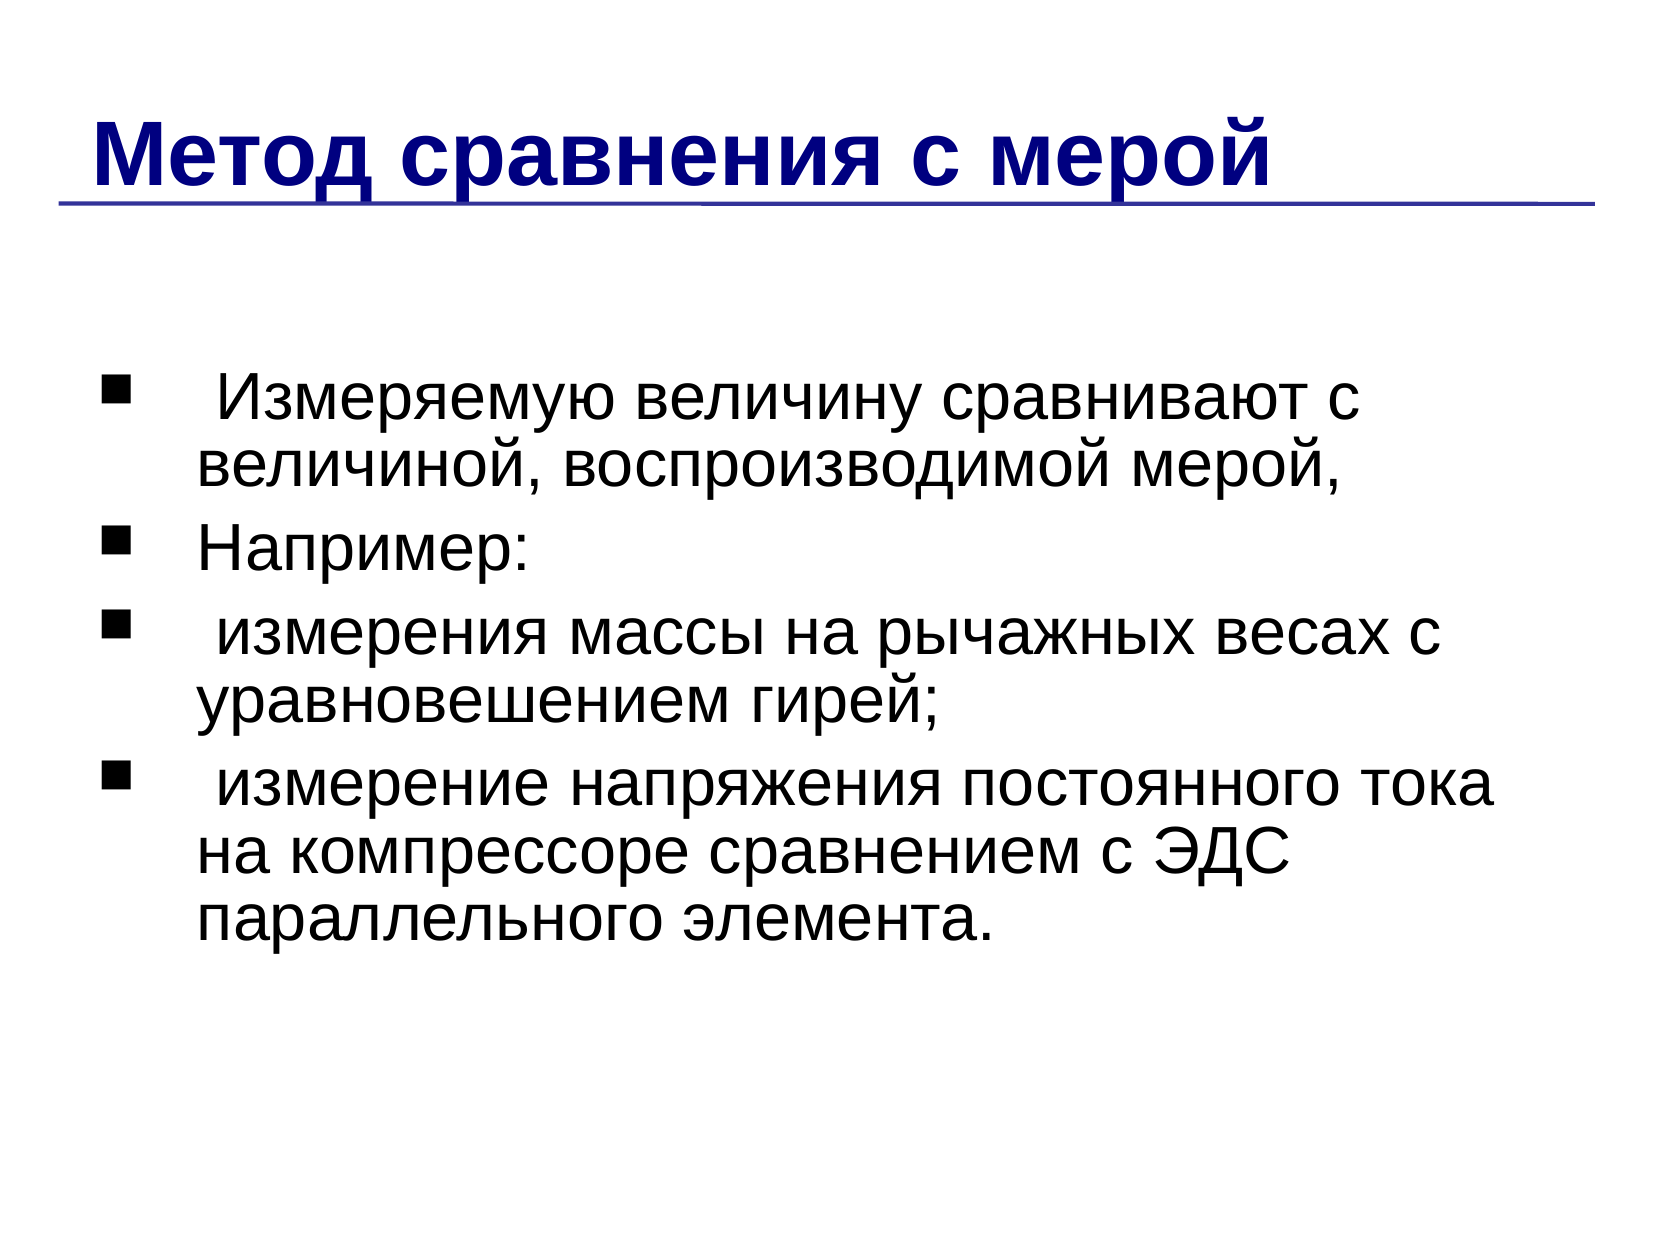

# Метод сравнения с мерой
 Измеряемую величину сравнивают с величиной, воспроизводимой мерой,
Например:
 измерения массы на рычажных весах с уравновешением гирей;
 измерение напряжения постоянного тока на компрессоре сравнением с ЭДС параллельного элемента.